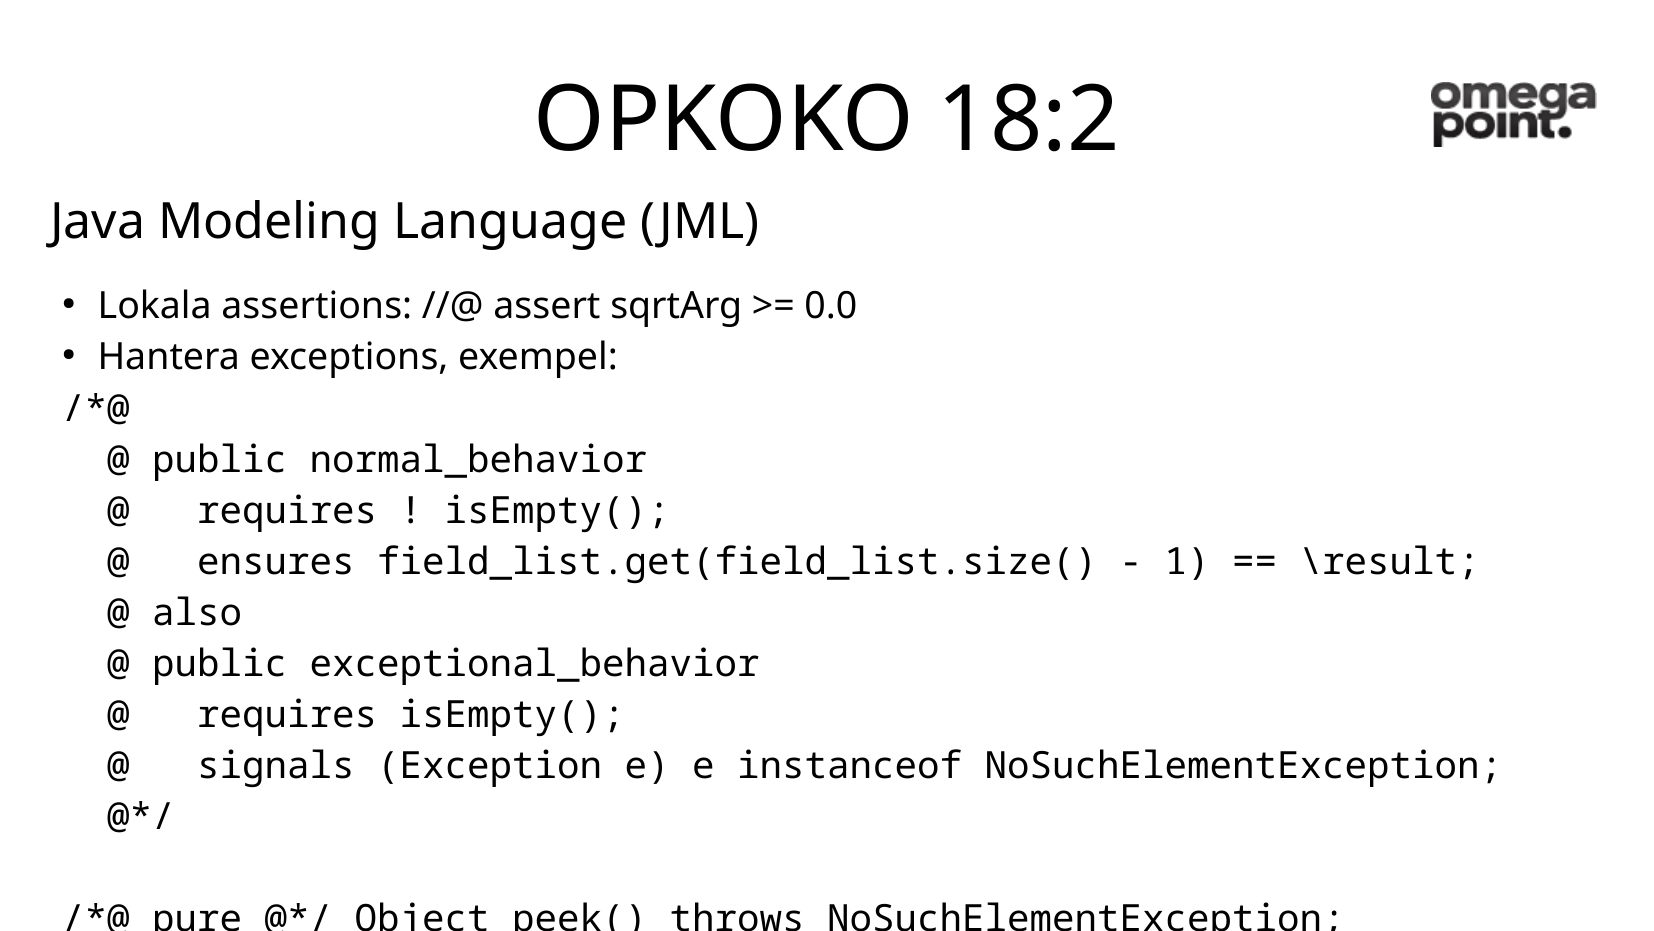

# OPKOKO 18:2
Java Modeling Language (JML)
Lokala assertions: //@ assert sqrtArg >= 0.0
Hantera exceptions, exempel:
/*@
 @ public normal_behavior
 @ requires ! isEmpty();
 @ ensures field_list.get(field_list.size() - 1) == \result;
 @ also
 @ public exceptional_behavior
 @ requires isEmpty();
 @ signals (Exception e) e instanceof NoSuchElementException;
 @*/
/*@ pure @*/ Object peek() throws NoSuchElementException;